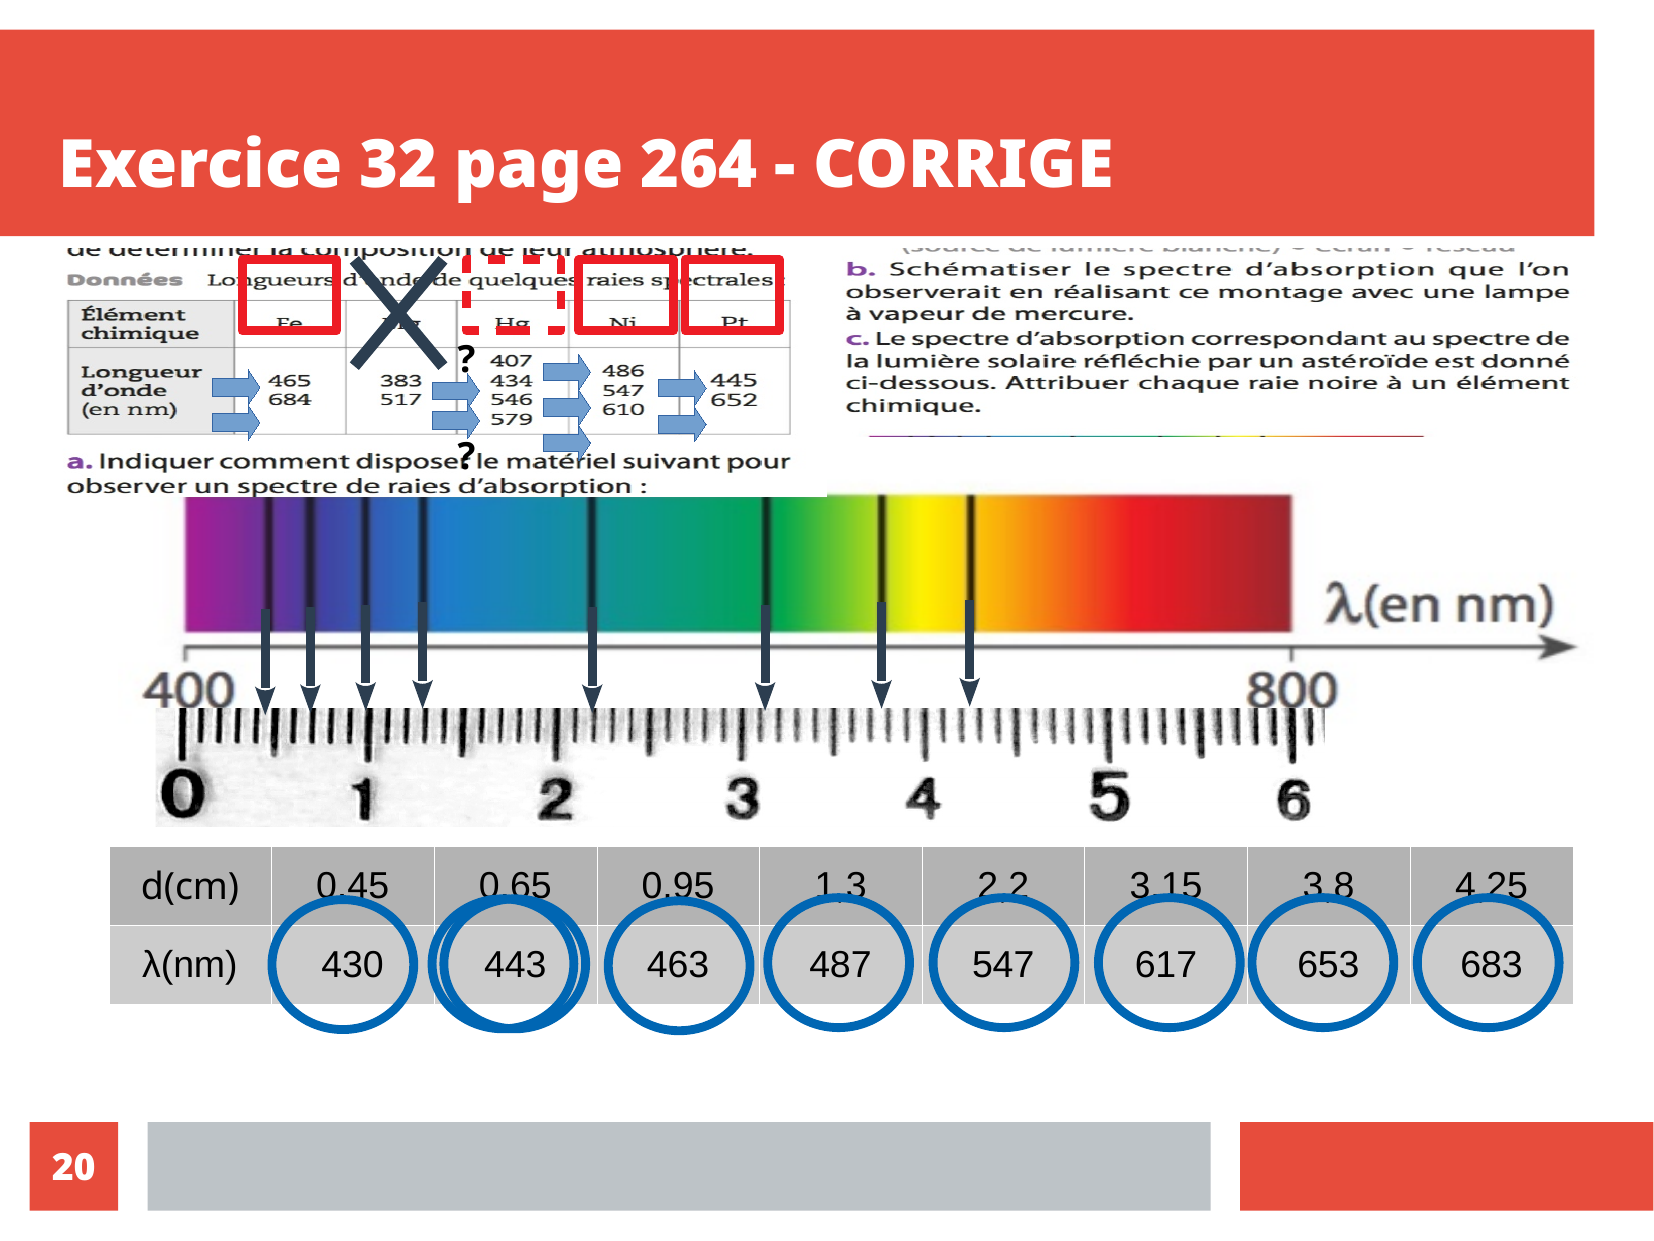

# Exercice 32 page 264 - CORRIGE
?
?
| d(cm) | 0,45 | 0,65 | 0,95 | 1,3 | 2,2 | 3,15 | 3,8 | 4,25 |
| --- | --- | --- | --- | --- | --- | --- | --- | --- |
| λ(nm) | 430 | 443 | 463 | 487 | 547 | 617 | 653 | 683 |
20